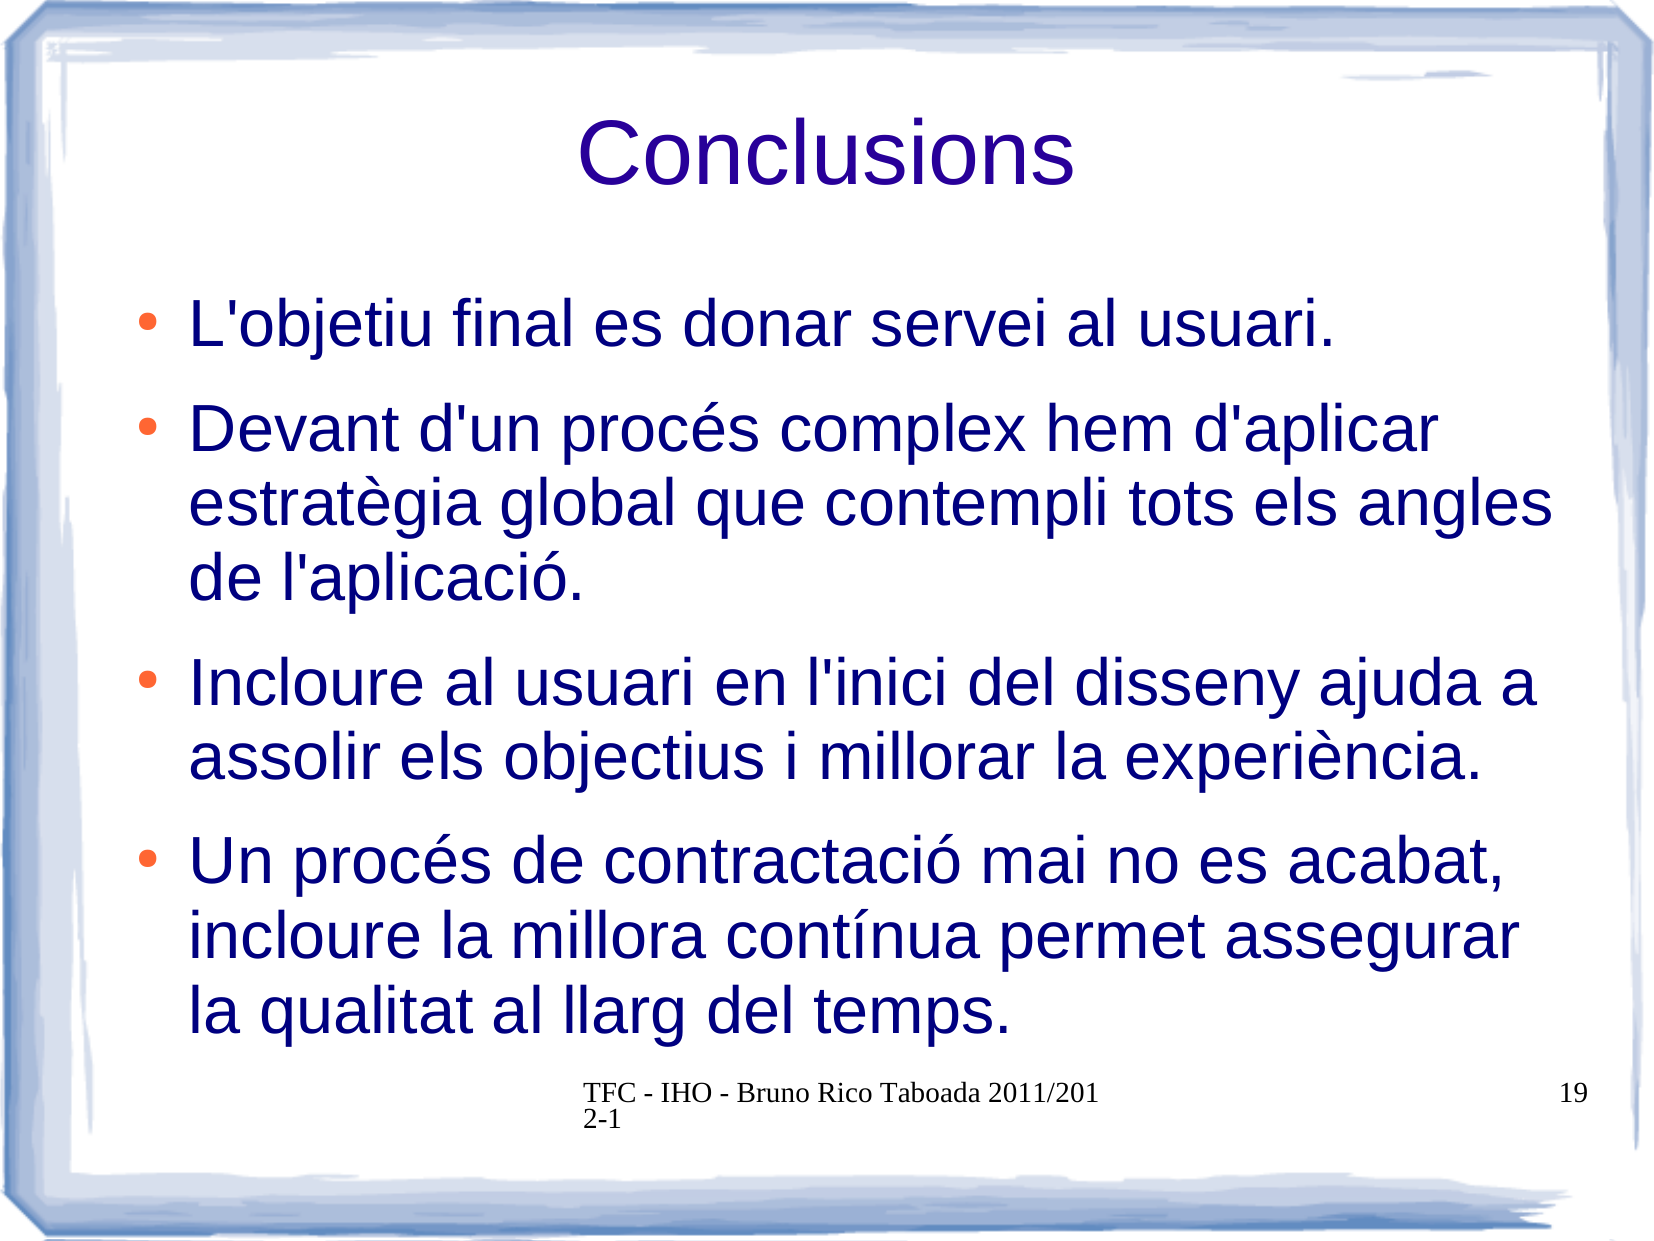

# Conclusions
L'objetiu final es donar servei al usuari.
Devant d'un procés complex hem d'aplicar estratègia global que contempli tots els angles de l'aplicació.
Incloure al usuari en l'inici del disseny ajuda a assolir els objectius i millorar la experiència.
Un procés de contractació mai no es acabat, incloure la millora contínua permet assegurar la qualitat al llarg del temps.
TFC - IHO - Bruno Rico Taboada 2011/2012-1
19